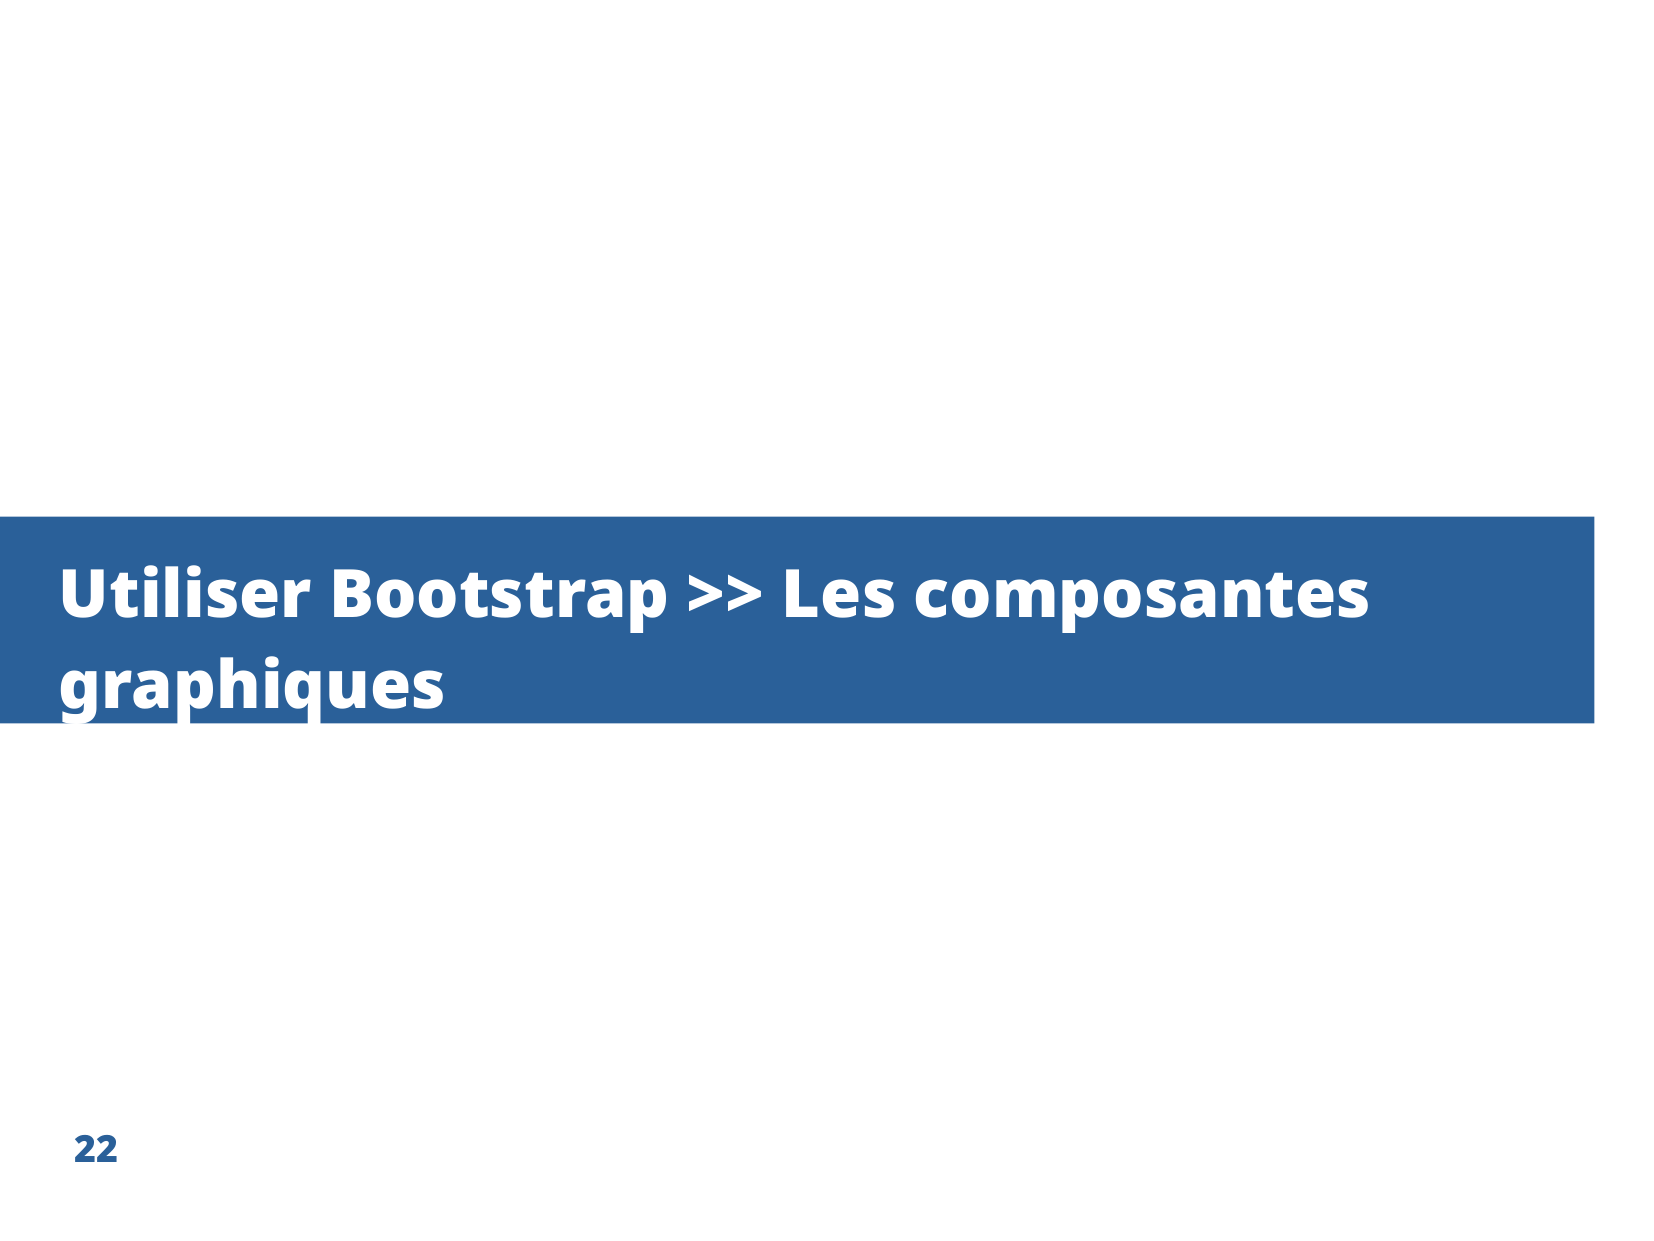

# Utiliser Bootstrap >> Les composantes graphiques
22